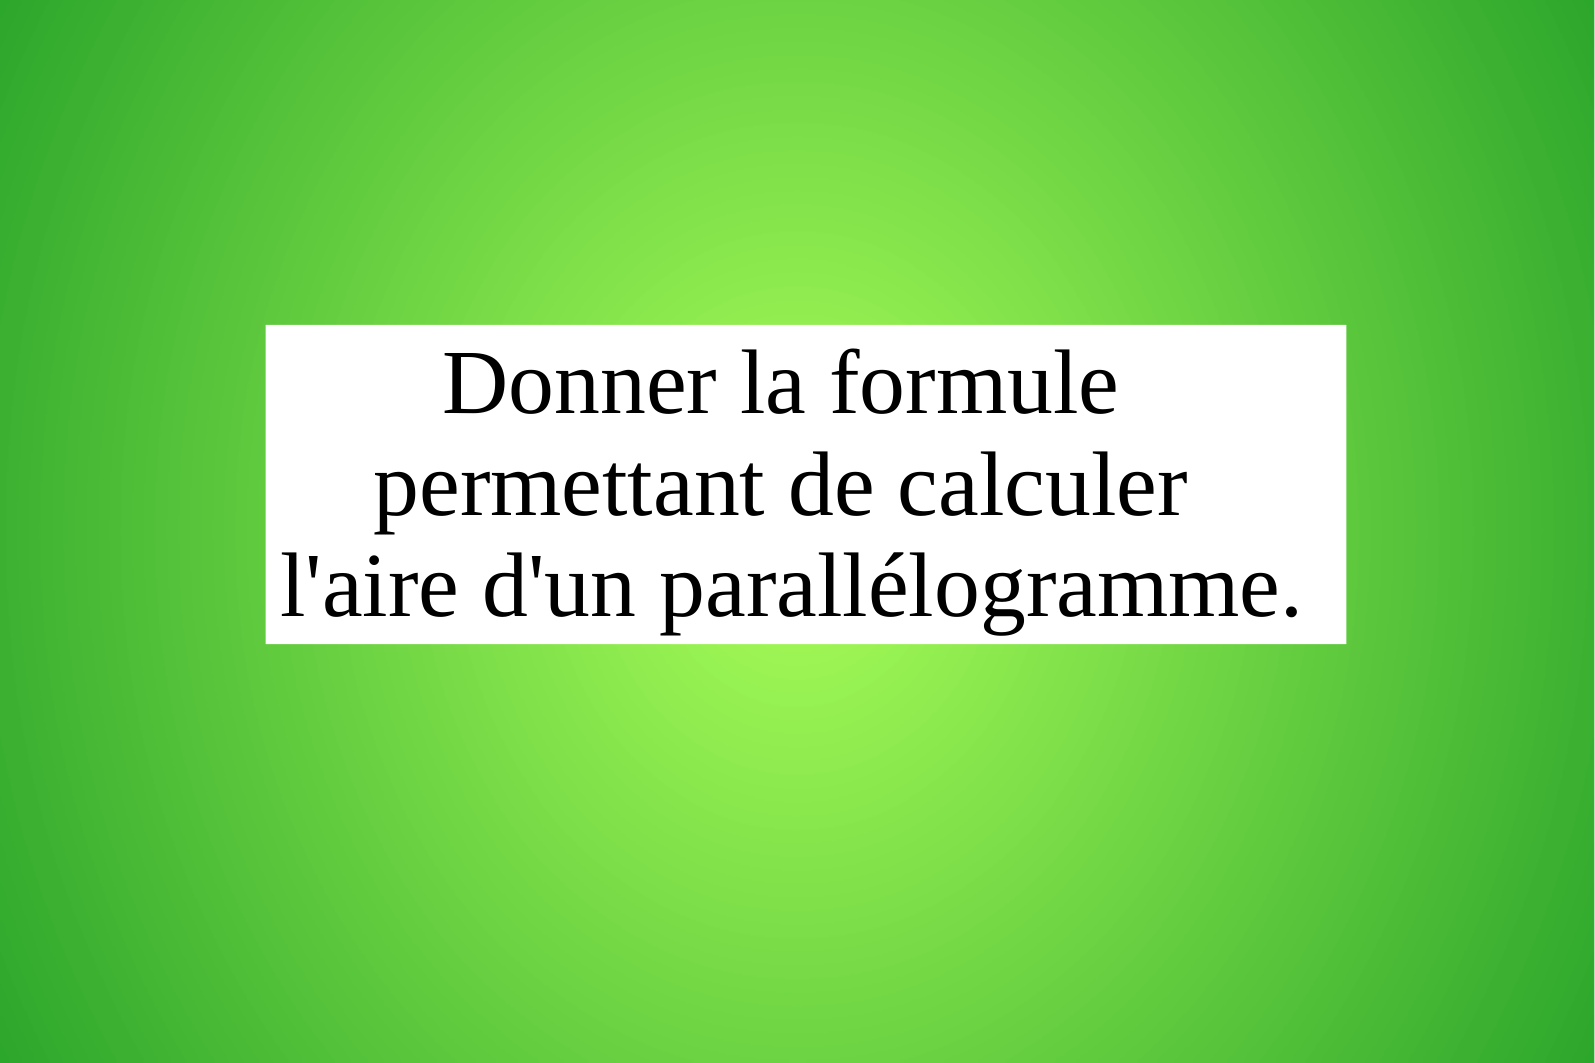

Donner la formule
permettant de calculer
l'aire d'un parallélogramme.